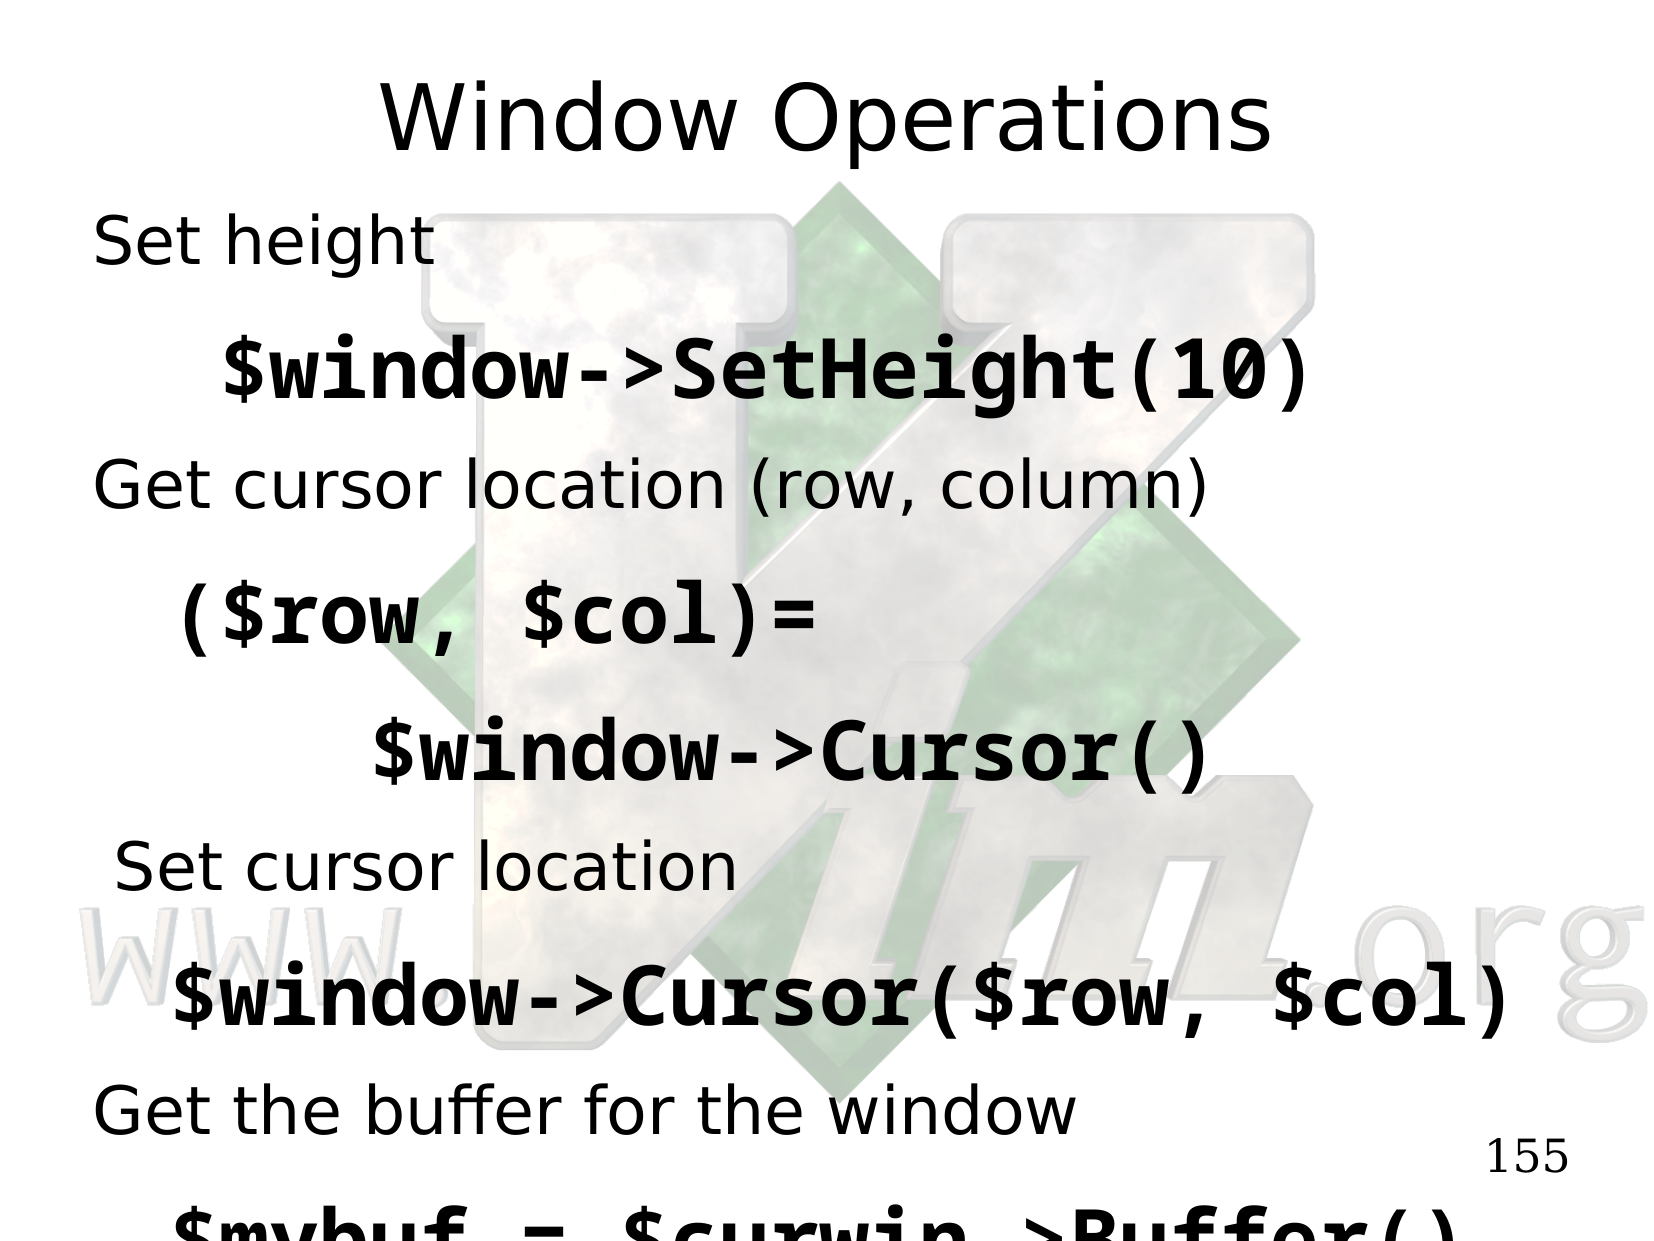

# Window Operations
Set height
 $window->SetHeight(10)
Get cursor location (row, column)
($row, $col)=
 $window->Cursor()
 Set cursor location
$window->Cursor($row, $col)
Get the buffer for the window
$mybuf = $curwin->Buffer()
155